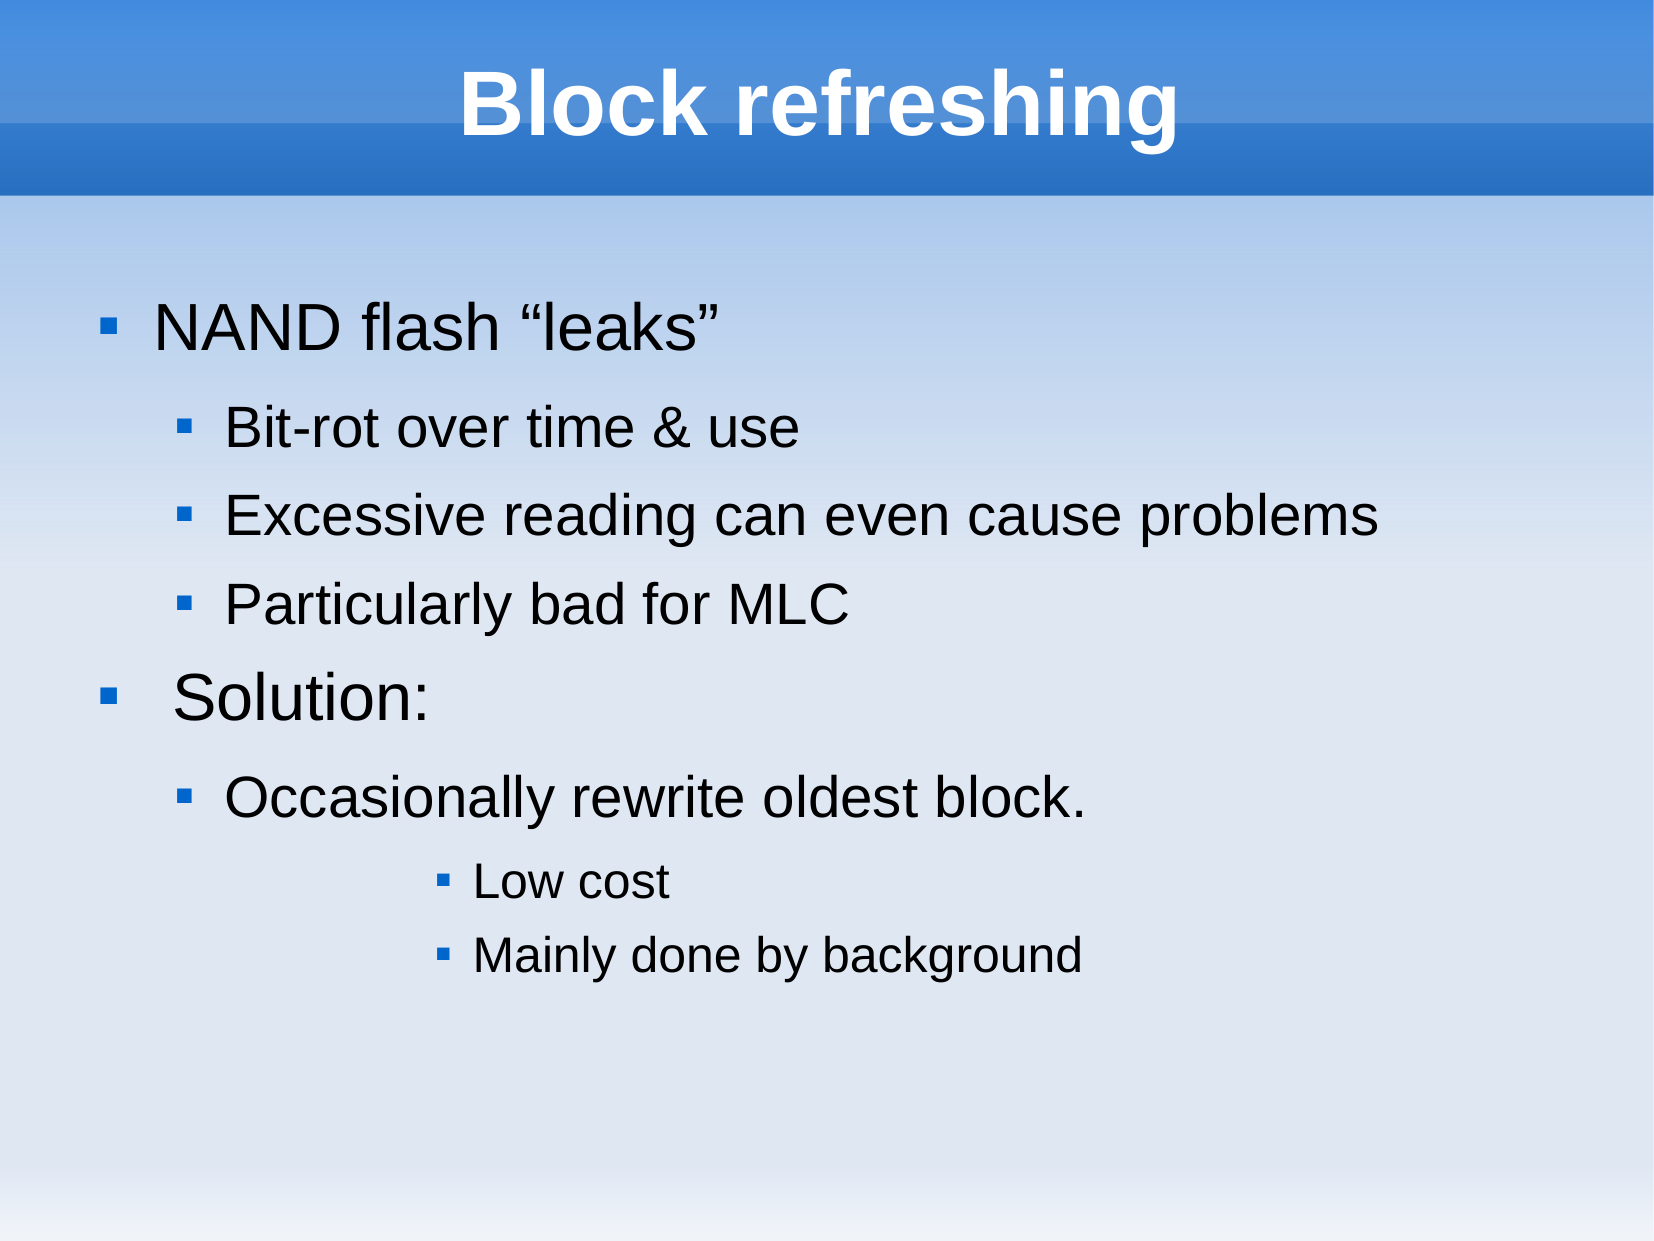

# Block refreshing
NAND flash “leaks”
Bit-rot over time & use
Excessive reading can even cause problems
Particularly bad for MLC
 Solution:
Occasionally rewrite oldest block.
Low cost
Mainly done by background